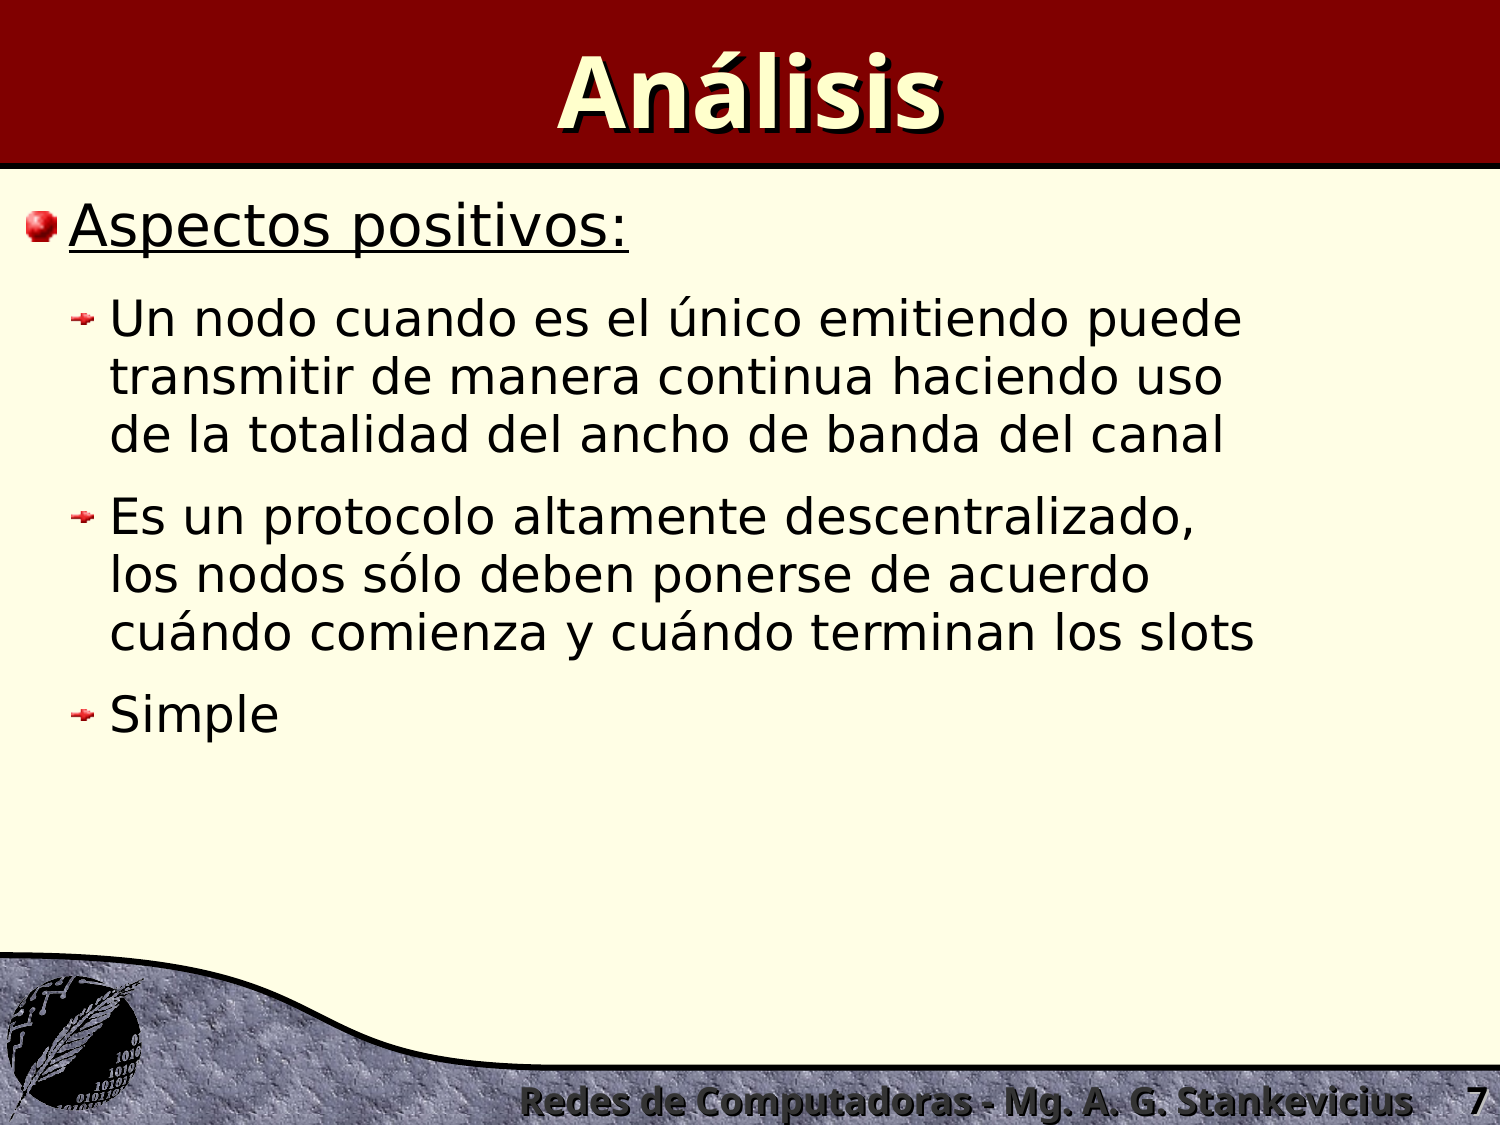

# Análisis
Aspectos positivos:
Un nodo cuando es el único emitiendo puede transmitir de manera continua haciendo uso
de la totalidad del ancho de banda del canal
Es un protocolo altamente descentralizado,
los nodos sólo deben ponerse de acuerdo
cuándo comienza y cuándo terminan los slots
Simple
7